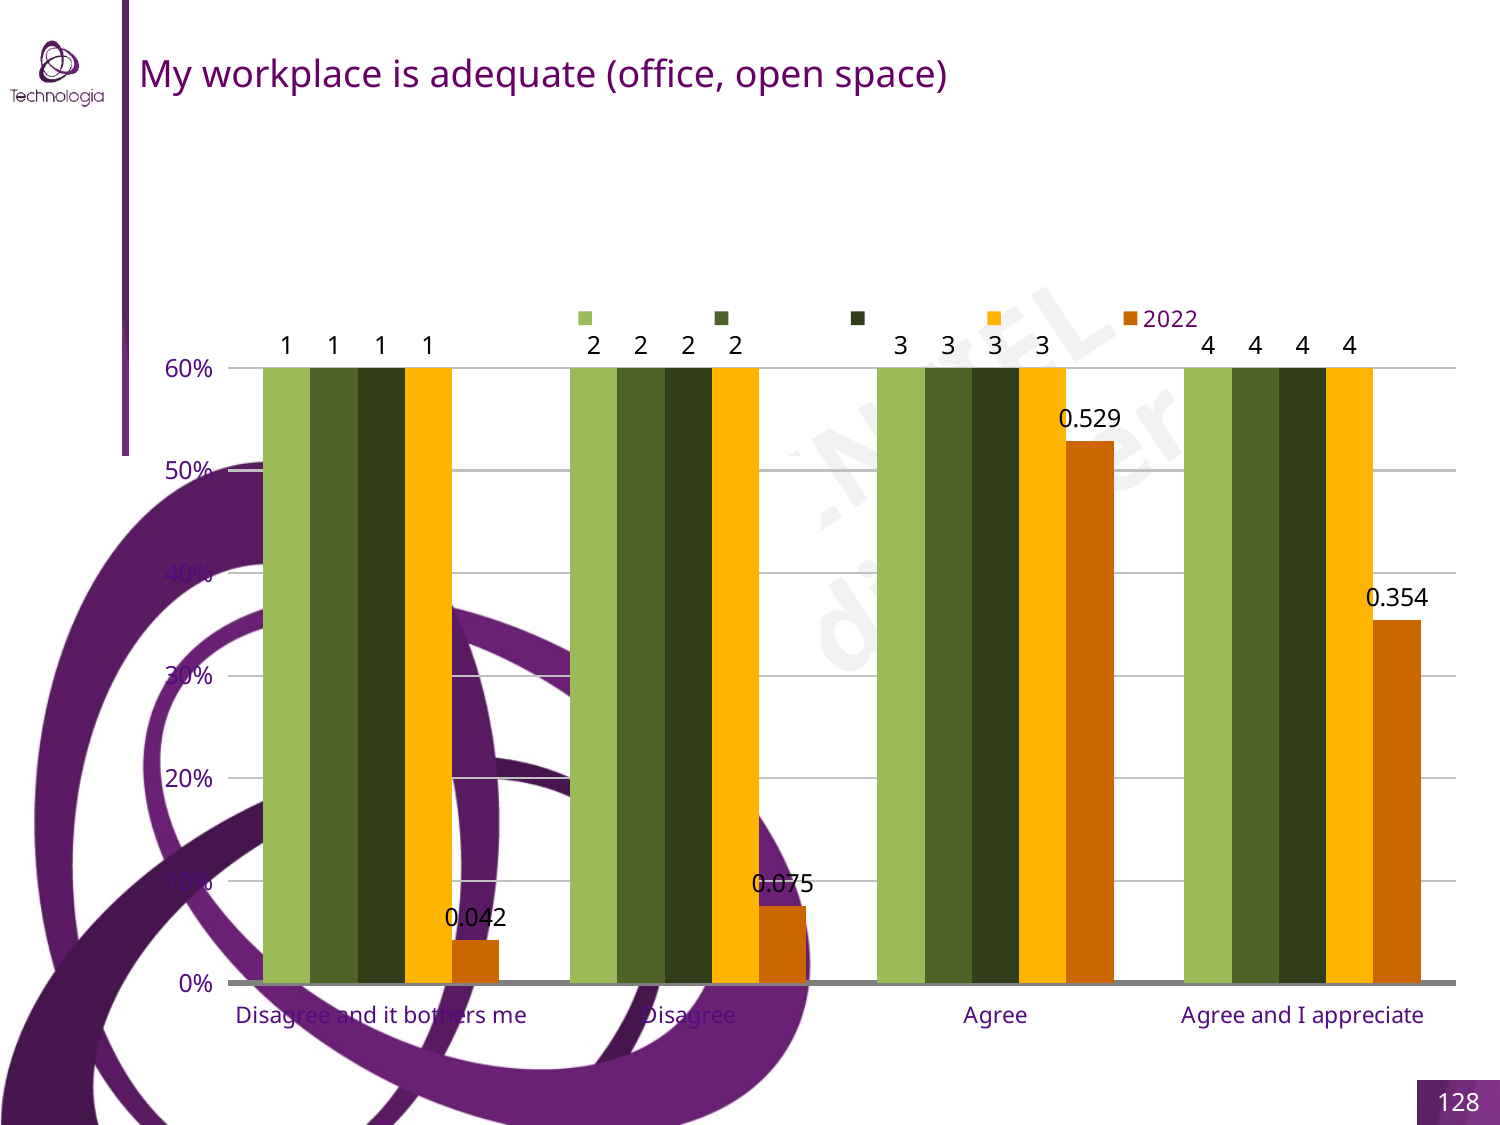

# My workplace is adequate (office, open space)
[unsupported chart]